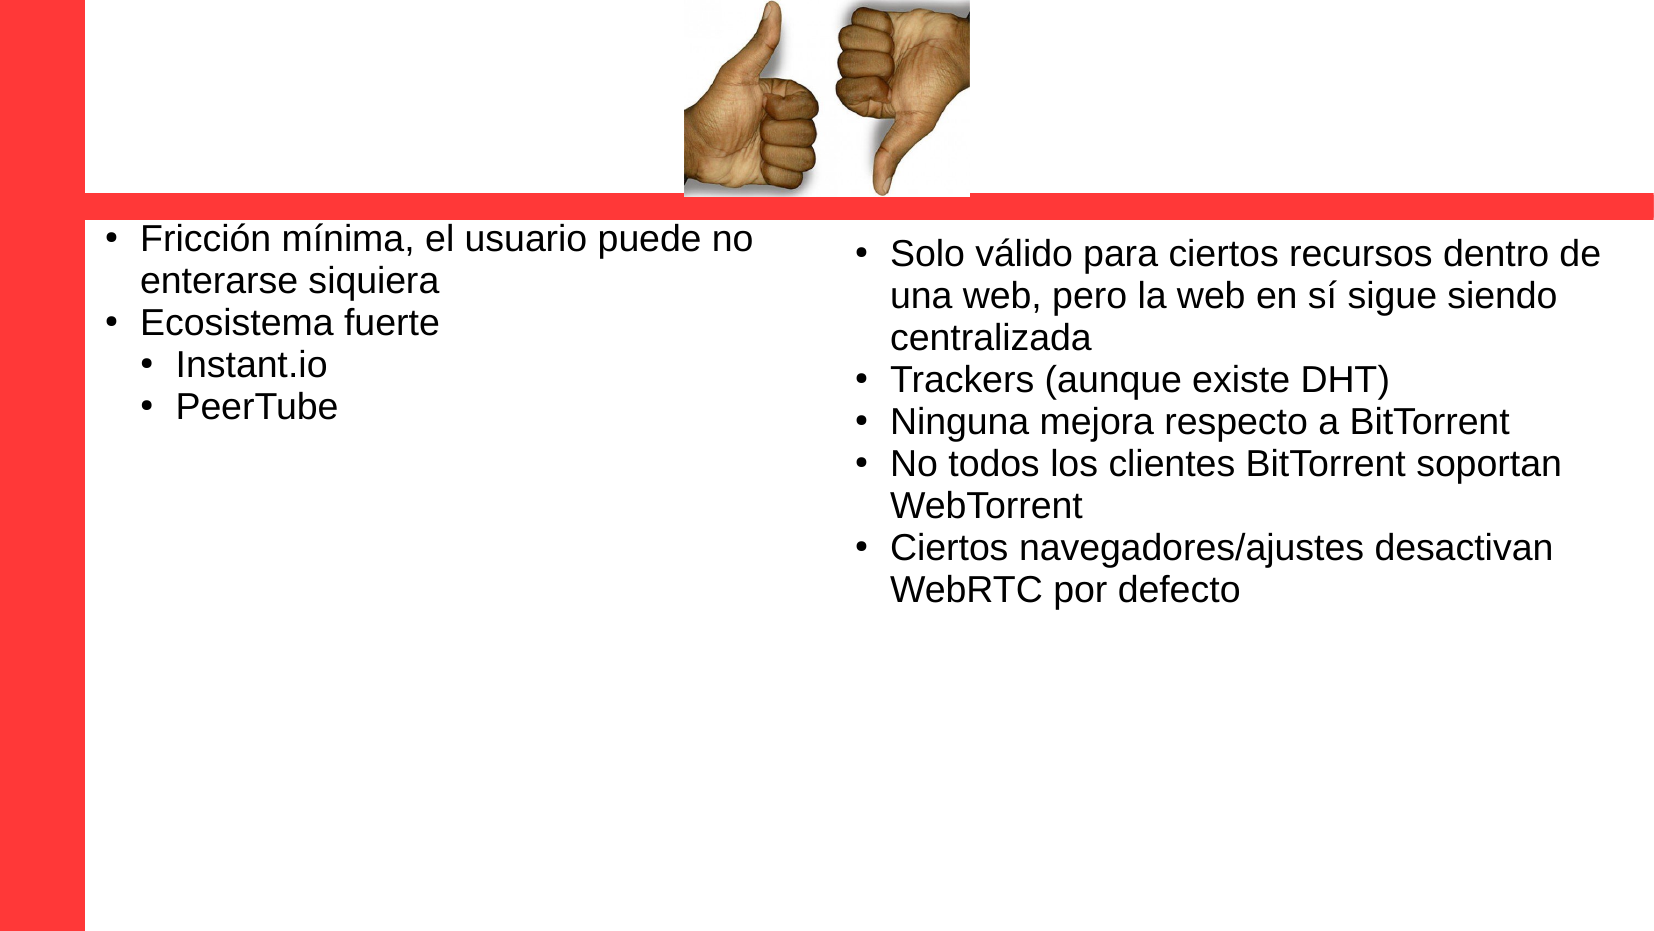

Fricción mínima, el usuario puede no enterarse siquiera
Ecosistema fuerte
Instant.io
PeerTube
Solo válido para ciertos recursos dentro de una web, pero la web en sí sigue siendo centralizada
Trackers (aunque existe DHT)
Ninguna mejora respecto a BitTorrent
No todos los clientes BitTorrent soportan WebTorrent
Ciertos navegadores/ajustes desactivan WebRTC por defecto